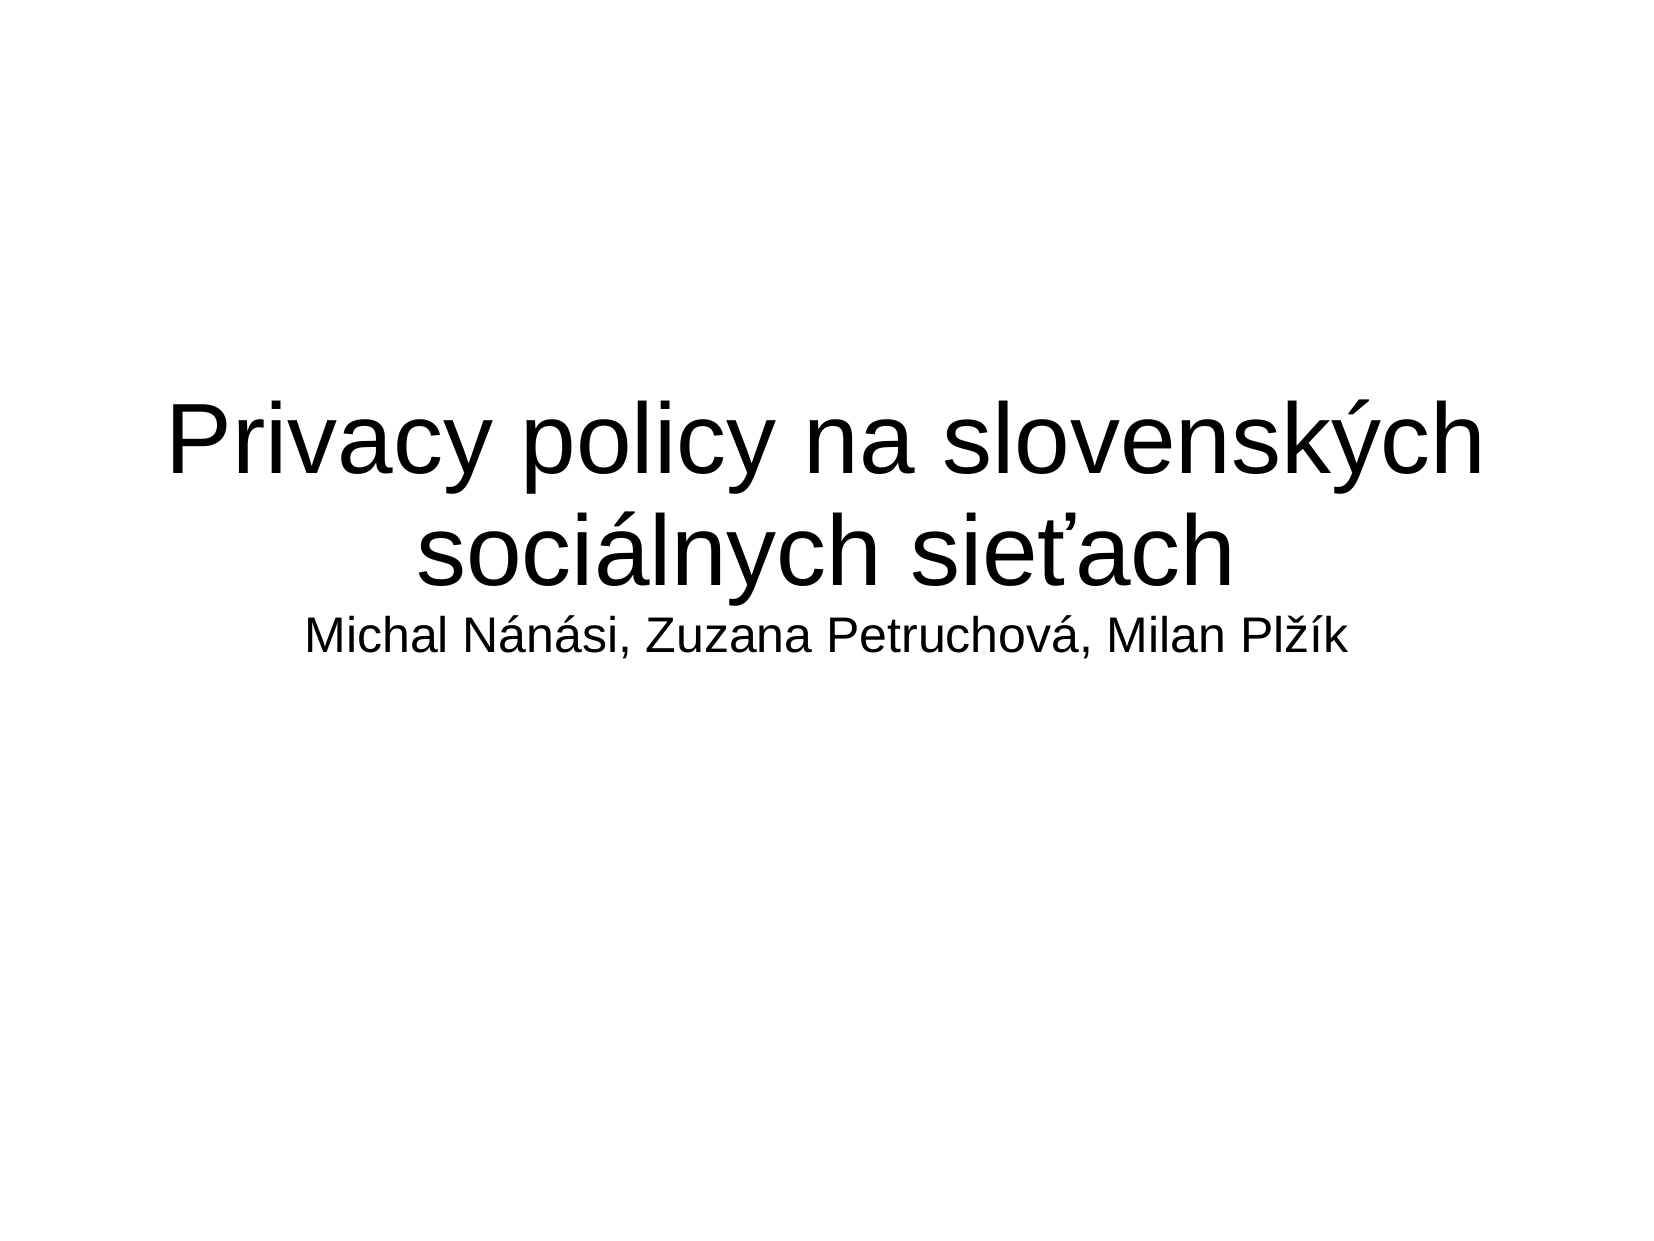

# Privacy policy na slovenských sociálnych sieťach
Michal Nánási, Zuzana Petruchová, Milan Plžík